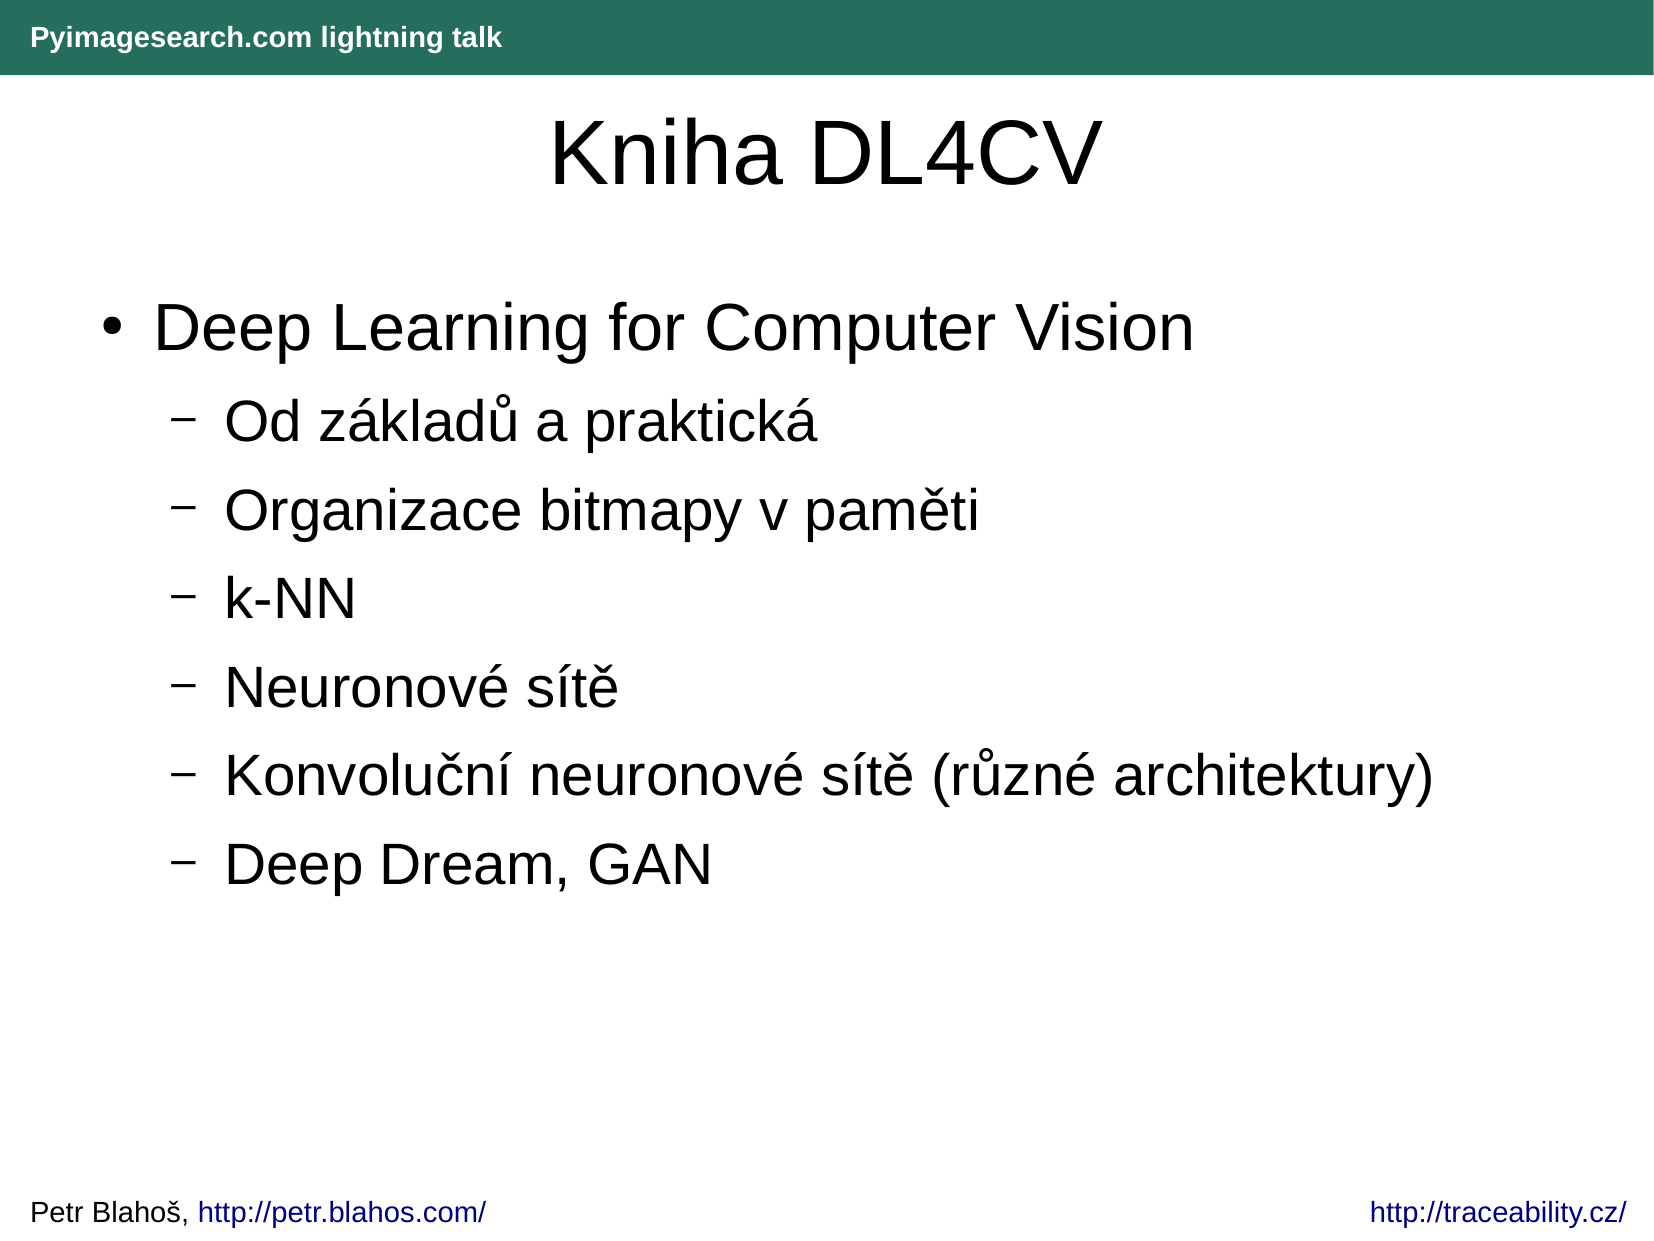

# Kniha DL4CV
Deep Learning for Computer Vision
Od základů a praktická
Organizace bitmapy v paměti
k-NN
Neuronové sítě
Konvoluční neuronové sítě (různé architektury)
Deep Dream, GAN